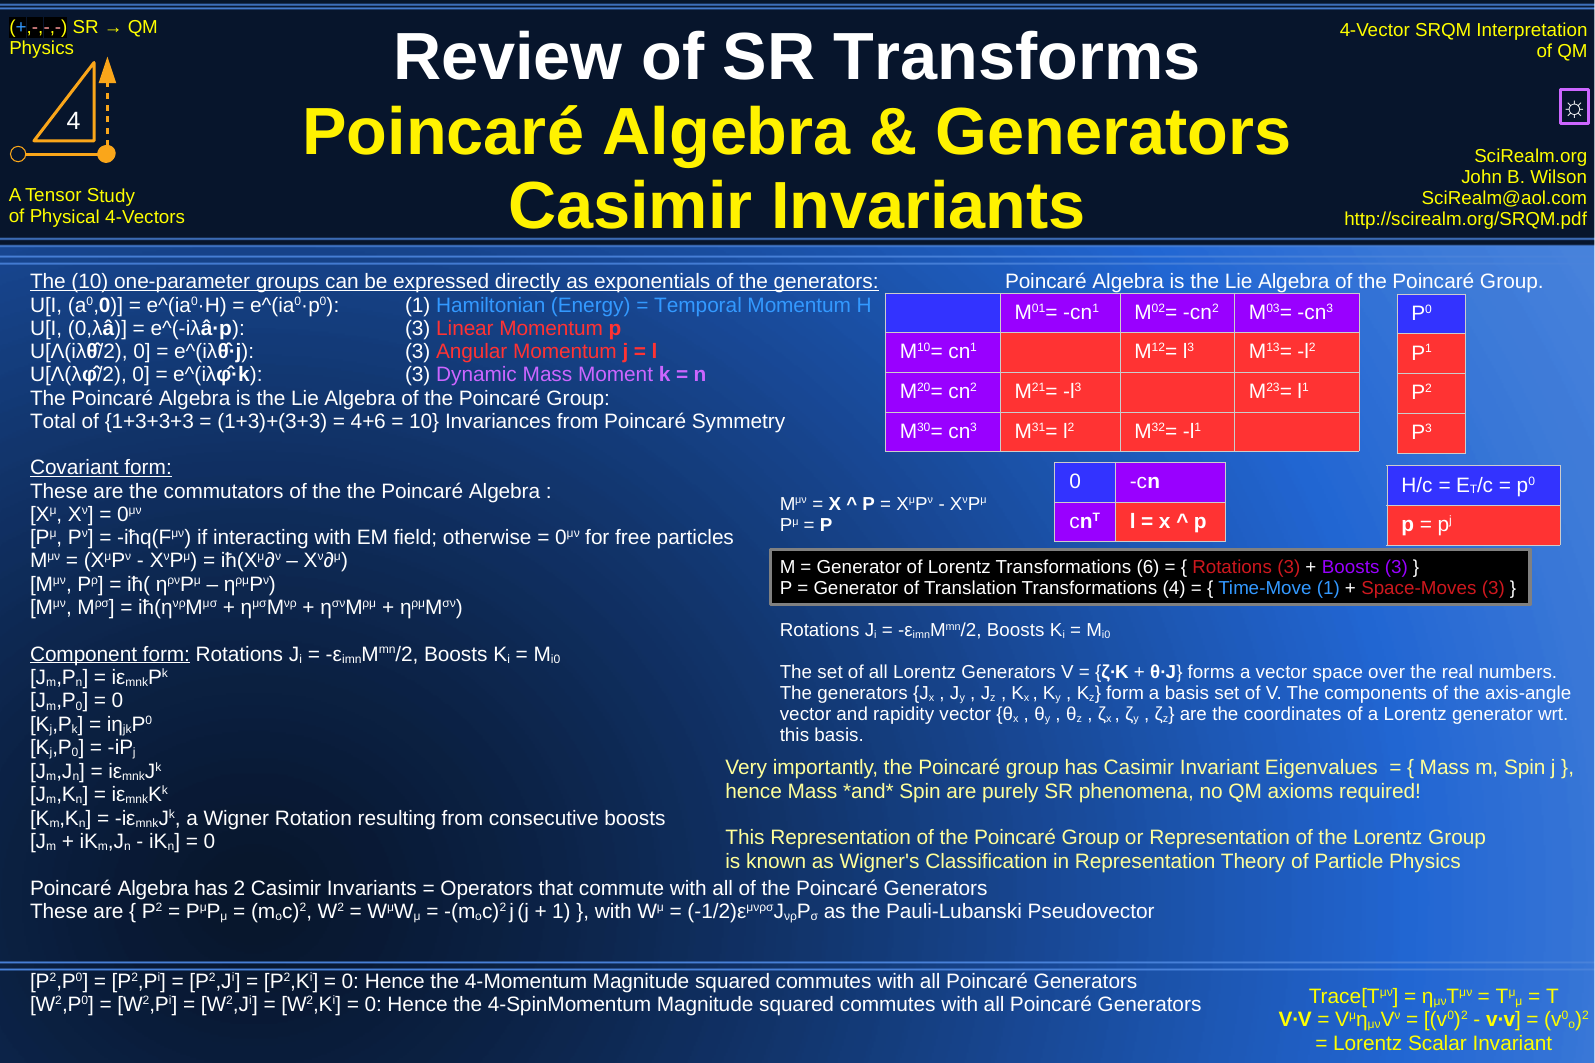

Review of SR Transforms
Poincaré Algebra & Generators
Casimir Invariants
(+,-,-,-) SR → QM
Physics
A Tensor Study
of Physical 4-Vectors
4-Vector SRQM Interpretation
of QM
SciRealm.org
John B. Wilson
SciRealm@aol.com
http://scirealm.org/SRQM.pdf
4
☼
# The (10) one-parameter groups can be expressed directly as exponentials of the generators:		Poincaré Algebra is the Lie Algebra of the Poincaré Group. U[I, (a0,0)] = e^(ia0·H) = e^(ia0·p0):	(1) Hamiltonian (Energy) = Temporal Momentum H U[I, (0,λâ)] = e^(-iλâ·p):			(3) Linear Momentum p U[Λ(iλθ̂/2), 0] = e^(iλθ̂·j):			(3) Angular Momentum j = l U[Λ(λφ̂/2), 0] = e^(iλφ̂·k):		(3) Dynamic Mass Moment k = n The Poincaré Algebra is the Lie Algebra of the Poincaré Group: Total of {1+3+3+3 = (1+3)+(3+3) = 4+6 = 10} Invariances from Poincaré Symmetry Covariant form: These are the commutators of the the Poincaré Algebra : [Xμ, Xν] = 0μν [Pμ, Pν] = -iћq(Fμν) if interacting with EM field; otherwise = 0μν for free particles Mμν = (XμPν - XνPμ) = iћ(Xμ∂ν – Xν∂μ) [Mμν, Pρ] = iћ( ηρνPμ – ηρμPν) [Mμν, Mρσ] = iћ(ηνρMμσ + ημσMνρ + ησνMρμ + ηρμMσν) Component form: Rotations Ji = -εimnMmn/2, Boosts Ki = Mi0 [Jm,Pn] = iεmnkPk [Jm,P0] = 0 [Kj,Pk] = iηjkP0 [Kj,P0] = -iPj [Jm,Jn] = iεmnkJk [Jm,Kn] = iεmnkKk [Km,Kn] = -iεmnkJk, a Wigner Rotation resulting from consecutive boosts [Jm + iKm,Jn - iKn] = 0 Poincaré Algebra has 2 Casimir Invariants = Operators that commute with all of the Poincaré Generators These are { P2 = PμPμ = (moc)2, W2 = WμWμ = -(moc)2 j (j + 1) }, with Wμ = (-1/2)εμνρσJνρPσ as the Pauli-Lubanski Pseudovector [P2,P0] = [P2,Pi] = [P2,Ji] = [P2,Ki] = 0: Hence the 4-Momentum Magnitude squared commutes with all Poincaré Generators [W2,P0] = [W2,Pi] = [W2,Ji] = [W2,Ki] = 0: Hence the 4-SpinMomentum Magnitude squared commutes with all Poincaré Generators
| | M01= -cn1 | M02= -cn2 | M03= -cn3 |
| --- | --- | --- | --- |
| M10= cn1 | | M12= l3 | M13= -l2 |
| M20= cn2 | M21= -l3 | | M23= l1 |
| M30= cn3 | M31= l2 | M32= -l1 | |
| P0 |
| --- |
| P1 |
| P2 |
| P3 |
| 0 | -cn |
| --- | --- |
| cnT | l = x ^ p |
| H/c = ET/c = p0 |
| --- |
| p = pj |
Mμν = X ^ P = XμPν - XνPμ
Pμ = P
M = Generator of Lorentz Transformations (6) = { Rotations (3) + Boosts (3) }
P = Generator of Translation Transformations (4) = { Time-Move (1) + Space-Moves (3) }
Rotations Ji = -εimnMmn/2, Boosts Ki = Mi0
The set of all Lorentz Generators V = {ζ∙K + θ∙J} forms a vector space over the real numbers. The generators {Jx , Jy , Jz , Kx , Ky , Kz} form a basis set of V. The components of the axis-angle vector and rapidity vector {θx , θy , θz , ζx , ζy , ζz} are the coordinates of a Lorentz generator wrt. this basis.
Very importantly, the Poincaré group has Casimir Invariant Eigenvalues = { Mass m, Spin j },
hence Mass *and* Spin are purely SR phenomena, no QM axioms required!
This Representation of the Poincaré Group or Representation of the Lorentz Group
is known as Wigner's Classification in Representation Theory of Particle Physics
Trace[Tμν] = ημνTμν = Tμμ = T
V∙V = VμημνVν = [(v0)2 - v∙v] = (v0o)2
= Lorentz Scalar Invariant